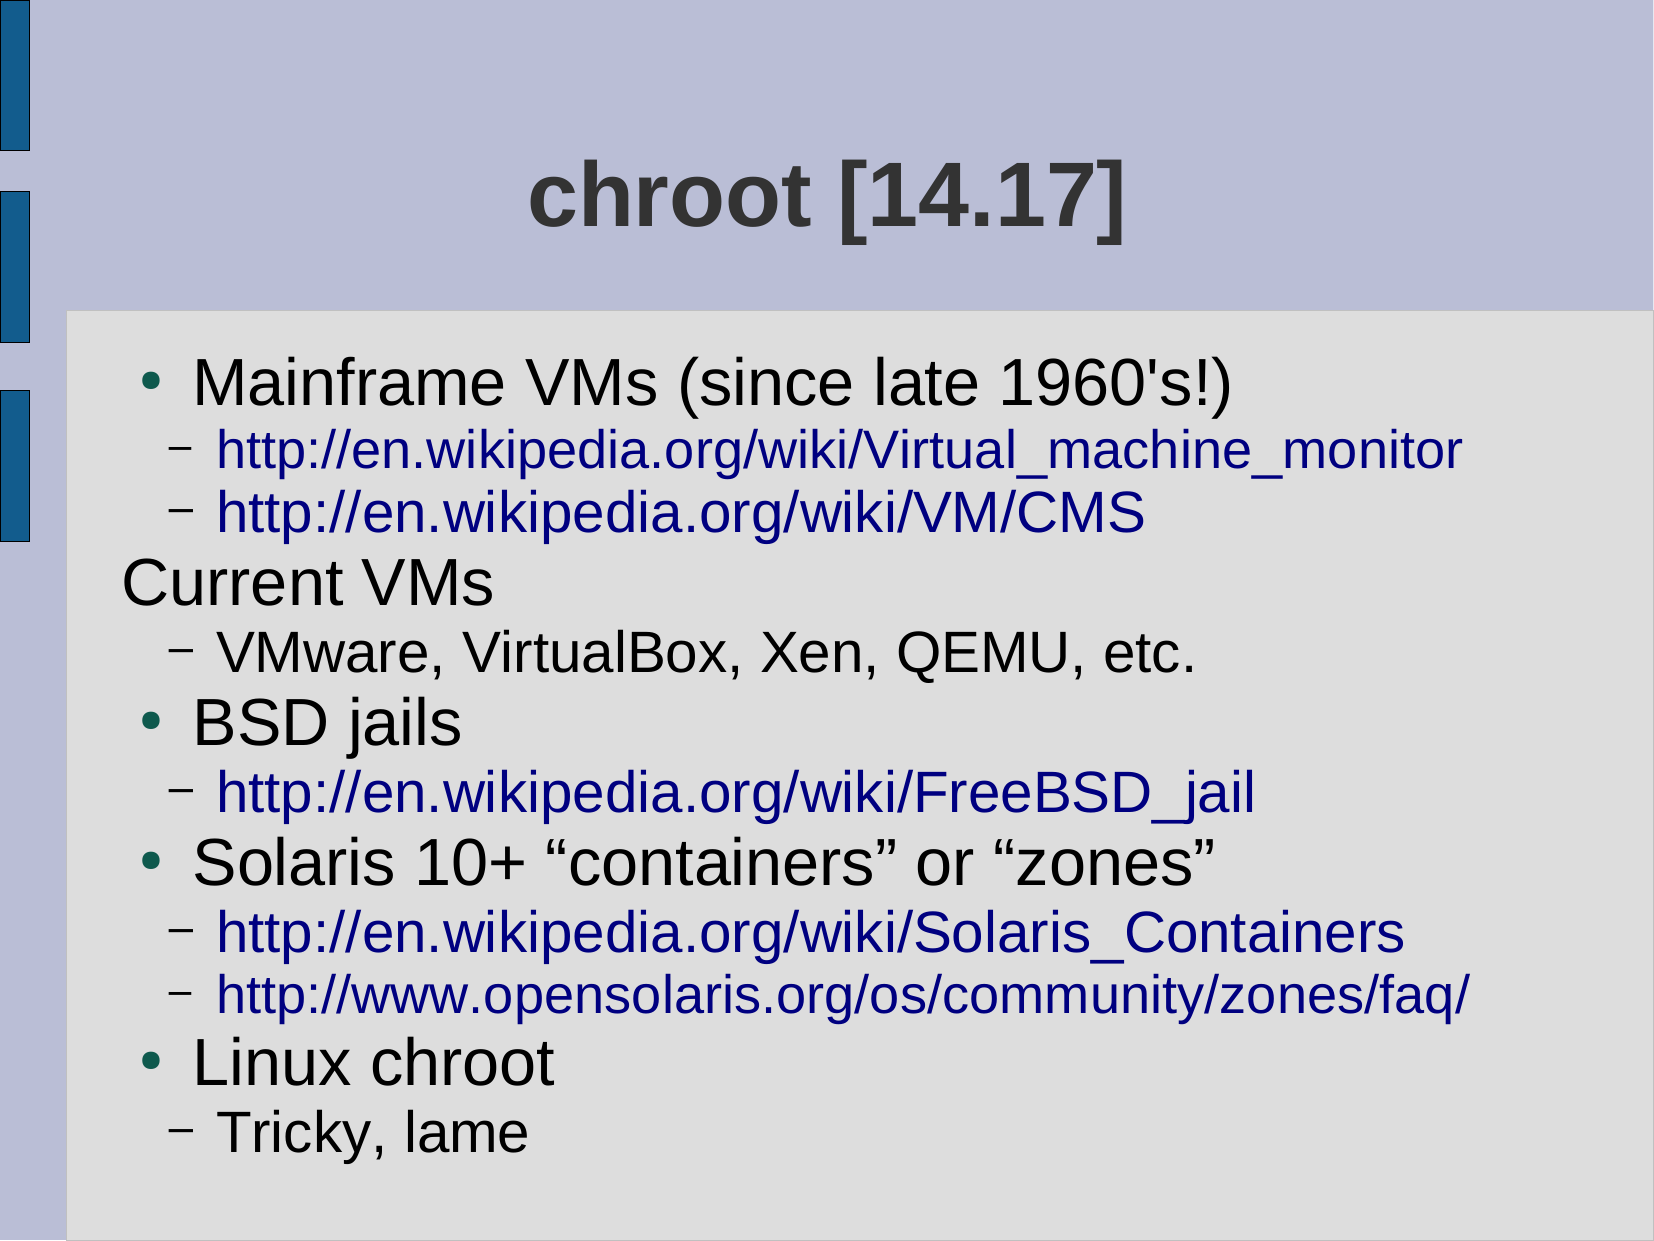

# chroot [14.17]
Mainframe VMs (since late 1960's!)
http://en.wikipedia.org/wiki/Virtual_machine_monitor
http://en.wikipedia.org/wiki/VM/CMS
Current VMs
VMware, VirtualBox, Xen, QEMU, etc.
BSD jails
http://en.wikipedia.org/wiki/FreeBSD_jail
Solaris 10+ “containers” or “zones”
http://en.wikipedia.org/wiki/Solaris_Containers
http://www.opensolaris.org/os/community/zones/faq/
Linux chroot
Tricky, lame